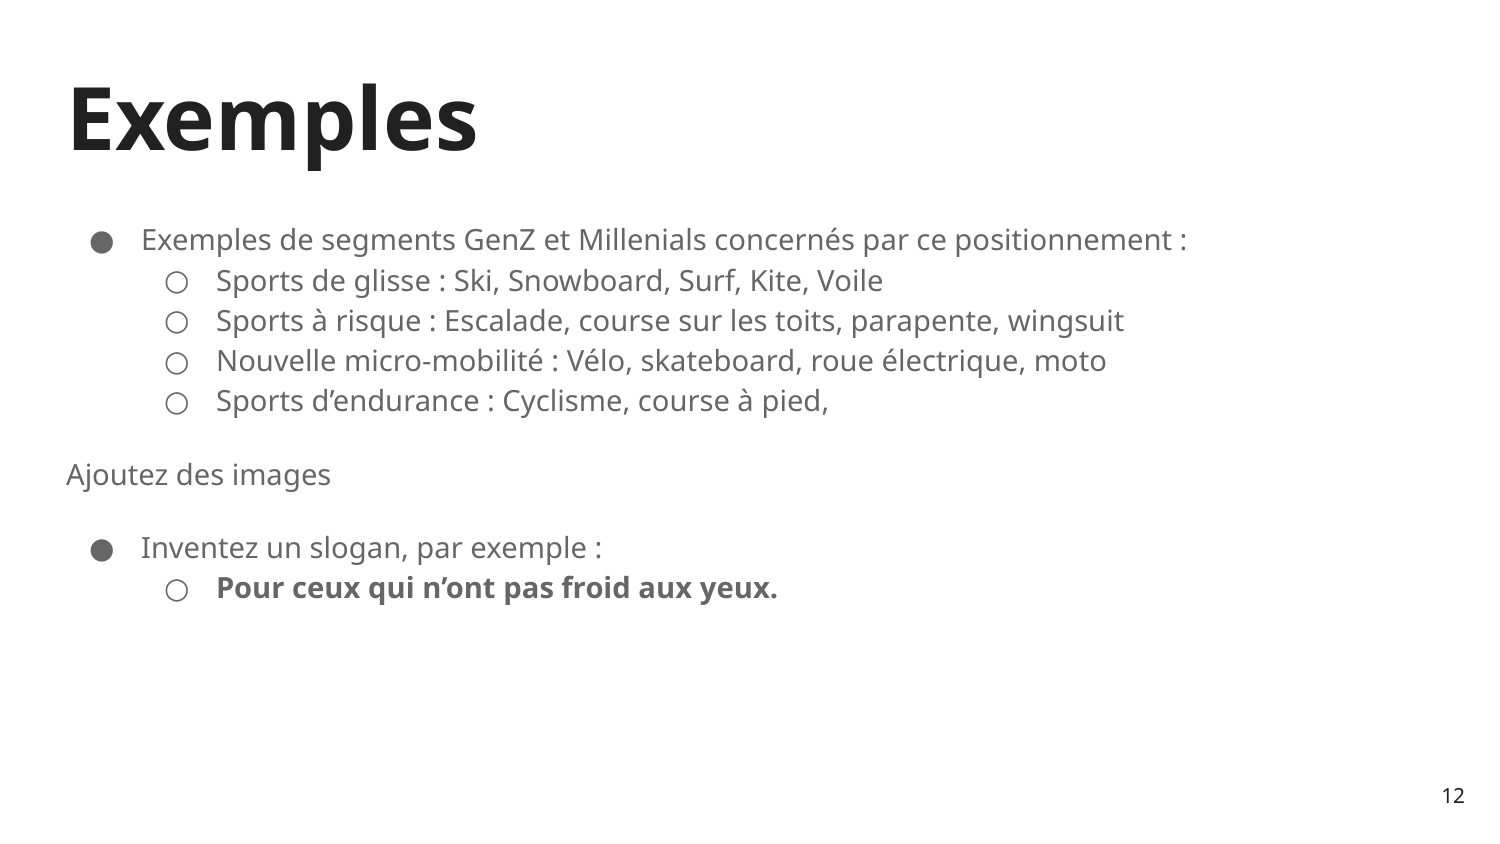

# Exemples
Exemples de segments GenZ et Millenials concernés par ce positionnement :
Sports de glisse : Ski, Snowboard, Surf, Kite, Voile
Sports à risque : Escalade, course sur les toits, parapente, wingsuit
Nouvelle micro-mobilité : Vélo, skateboard, roue électrique, moto
Sports d’endurance : Cyclisme, course à pied,
Ajoutez des images
Inventez un slogan, par exemple :
Pour ceux qui n’ont pas froid aux yeux.